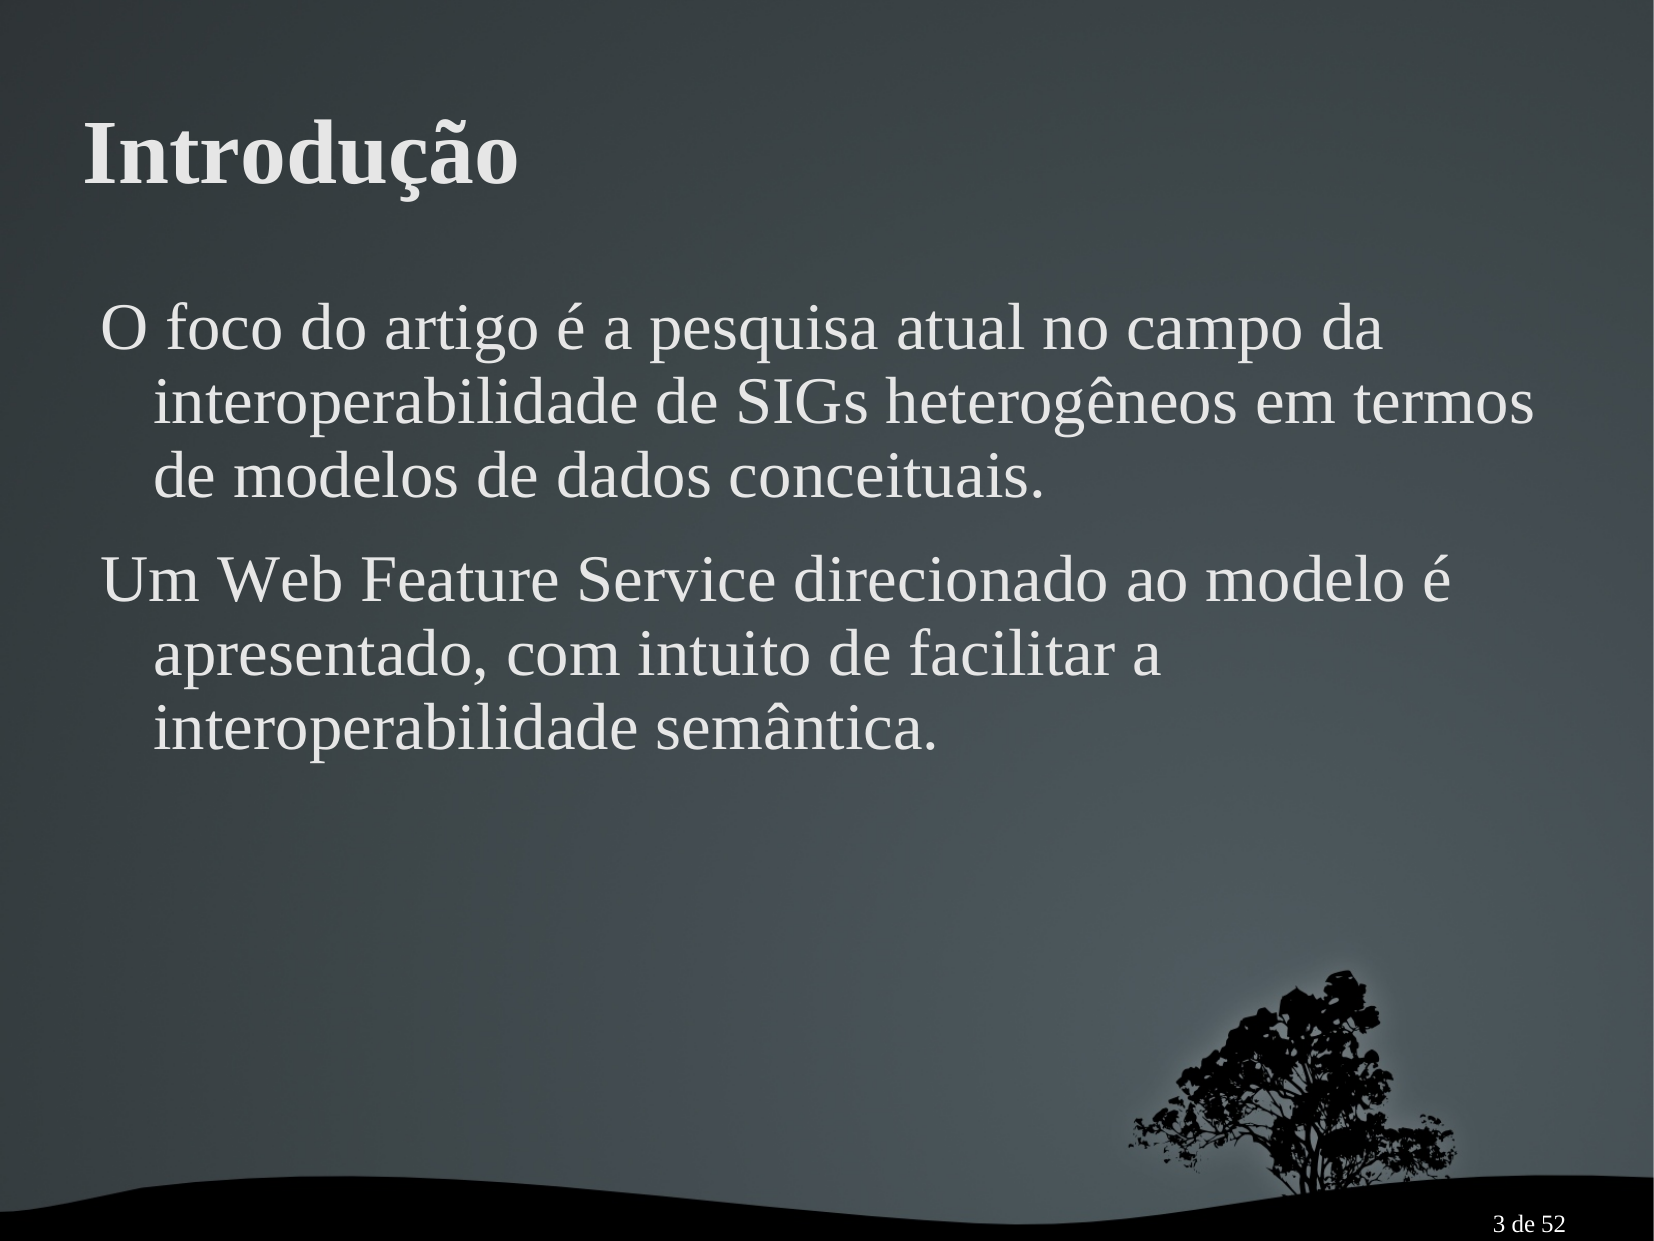

# Introdução
O foco do artigo é a pesquisa atual no campo da interoperabilidade de SIGs heterogêneos em termos de modelos de dados conceituais.
Um Web Feature Service direcionado ao modelo é apresentado, com intuito de facilitar a interoperabilidade semântica.
3